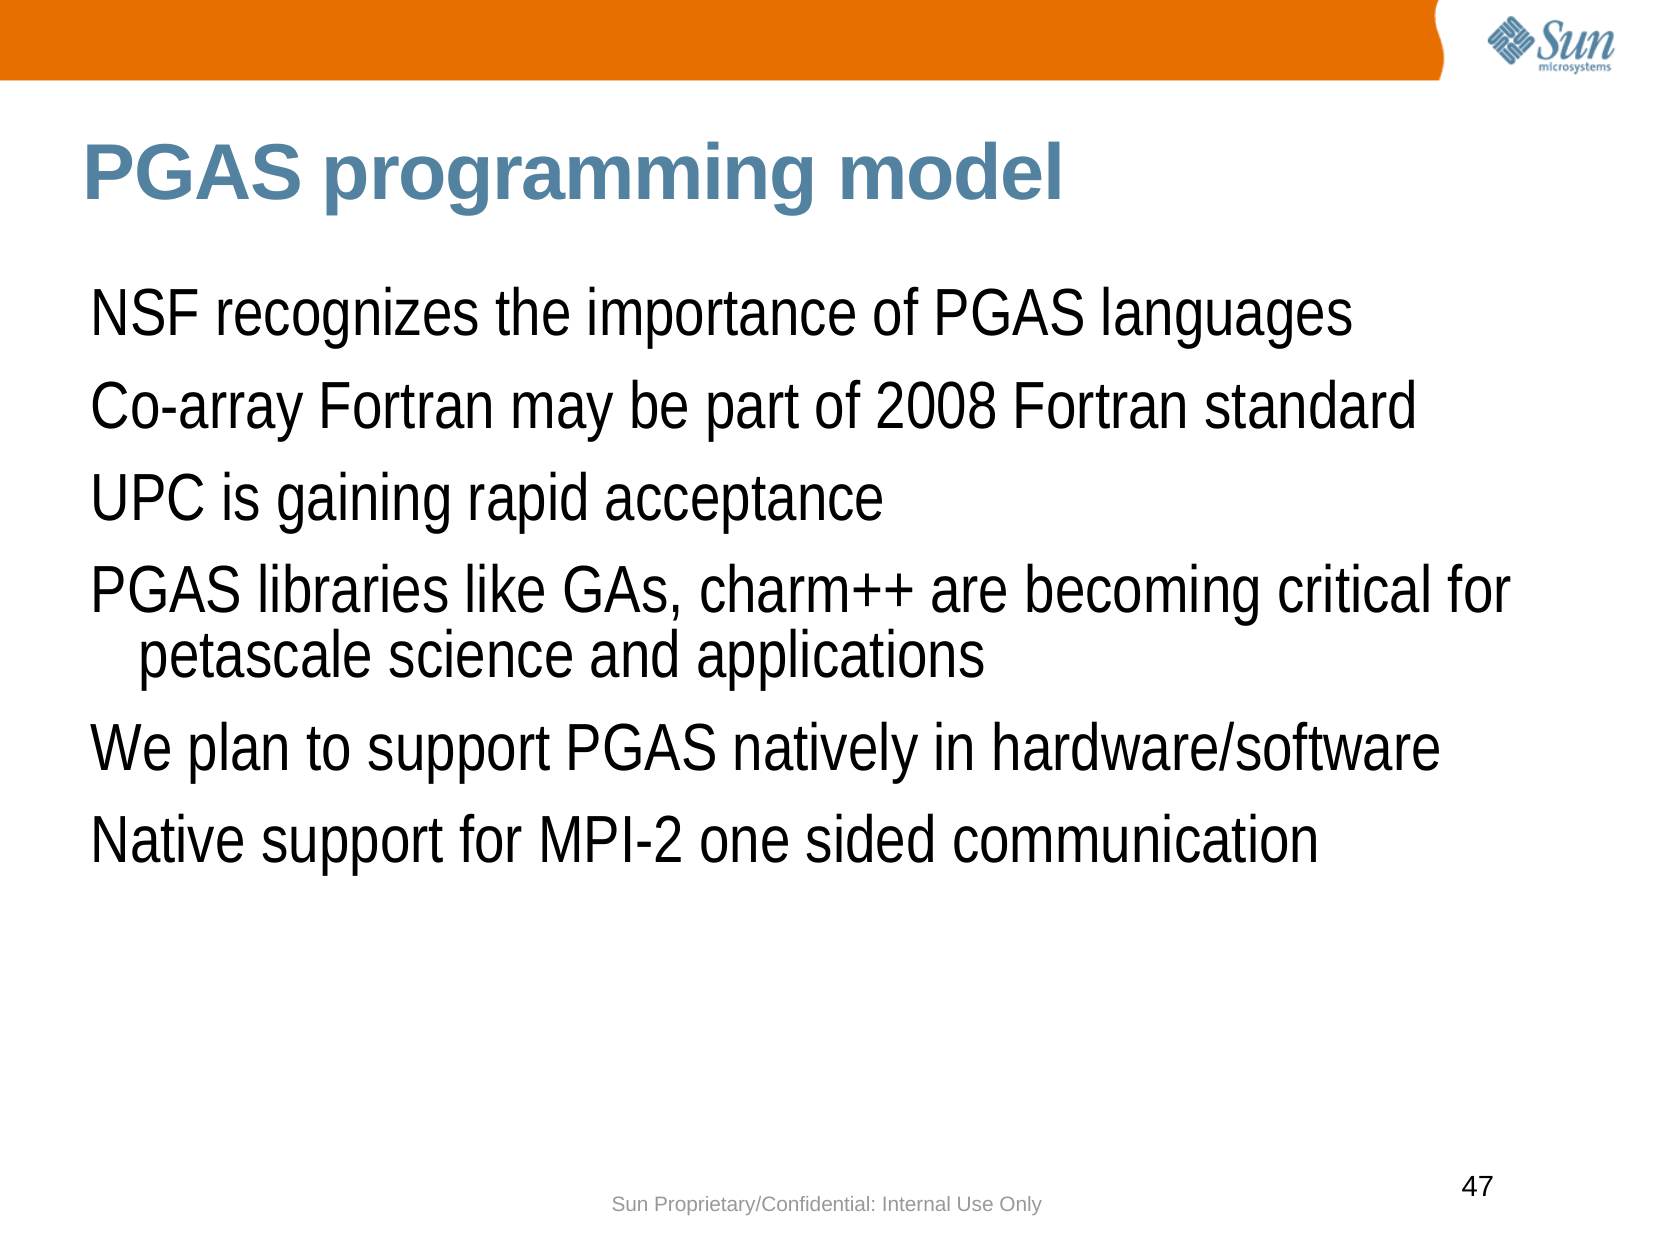

# PGAS programming model
NSF recognizes the importance of PGAS languages
Co-array Fortran may be part of 2008 Fortran standard
UPC is gaining rapid acceptance
PGAS libraries like GAs, charm++ are becoming critical for petascale science and applications
We plan to support PGAS natively in hardware/software
Native support for MPI-2 one sided communication